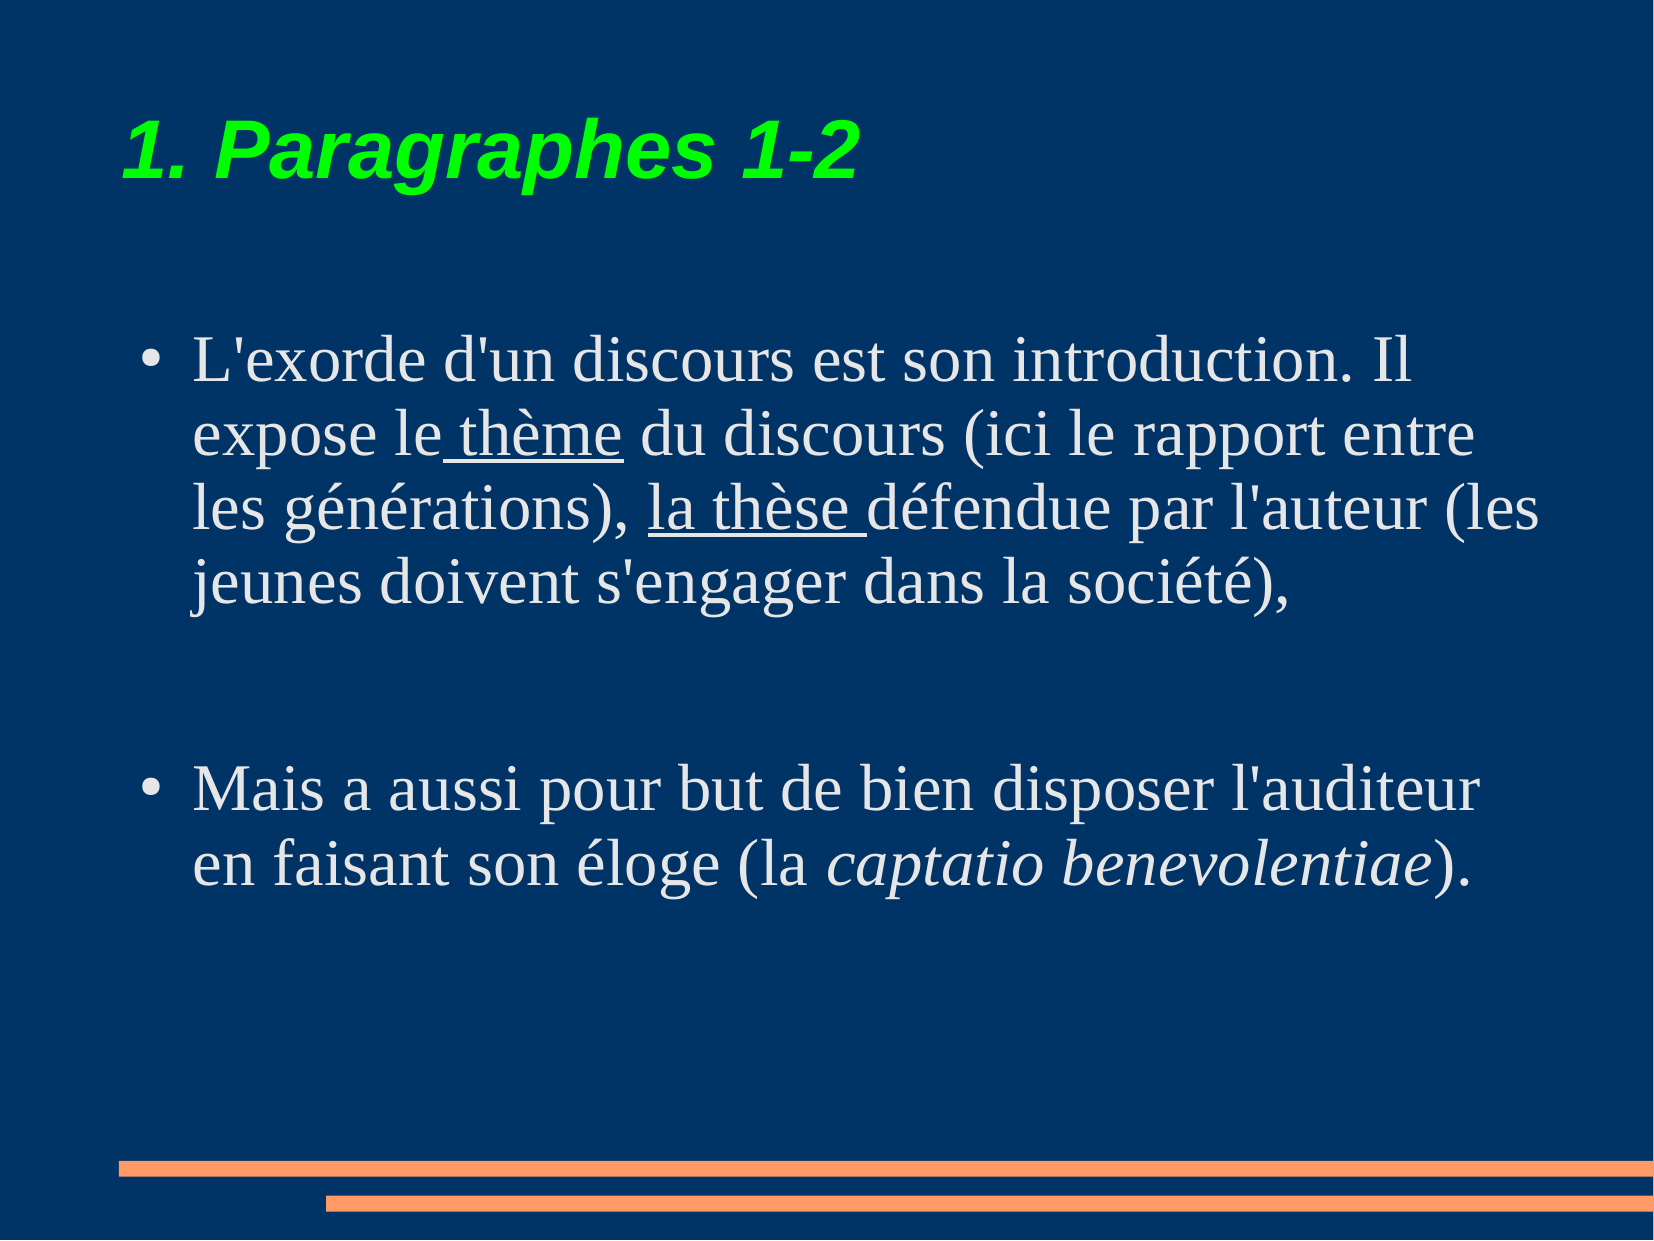

# 1. Paragraphes 1-2
L'exorde d'un discours est son introduction. Il expose le thème du discours (ici le rapport entre les générations), la thèse défendue par l'auteur (les jeunes doivent s'engager dans la société),
Mais a aussi pour but de bien disposer l'auditeur en faisant son éloge (la captatio benevolentiae).